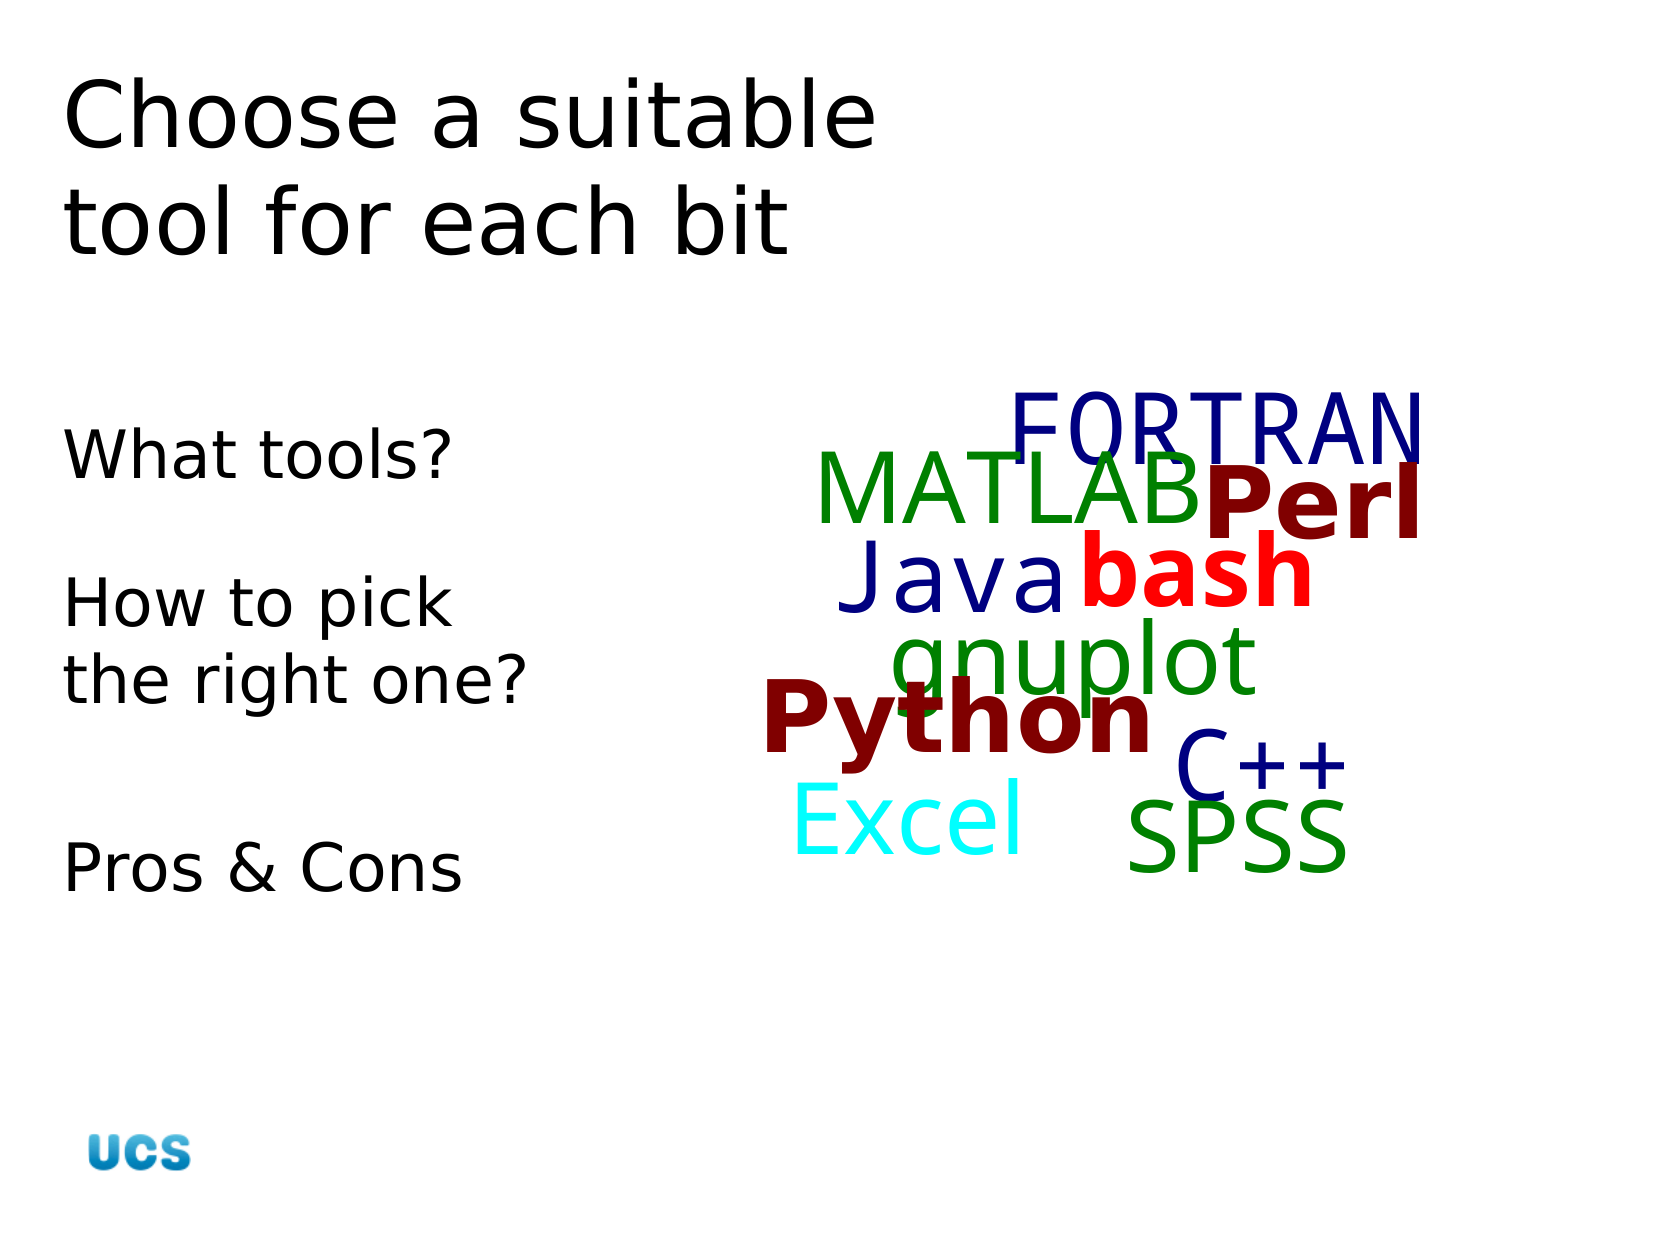

Choose a suitable
tool for each bit
FORTRAN
What tools?
MATLAB
Perl
bash
Java
How to pick
the right one?
gnuplot
Python
C++
Excel
SPSS
Pros & Cons